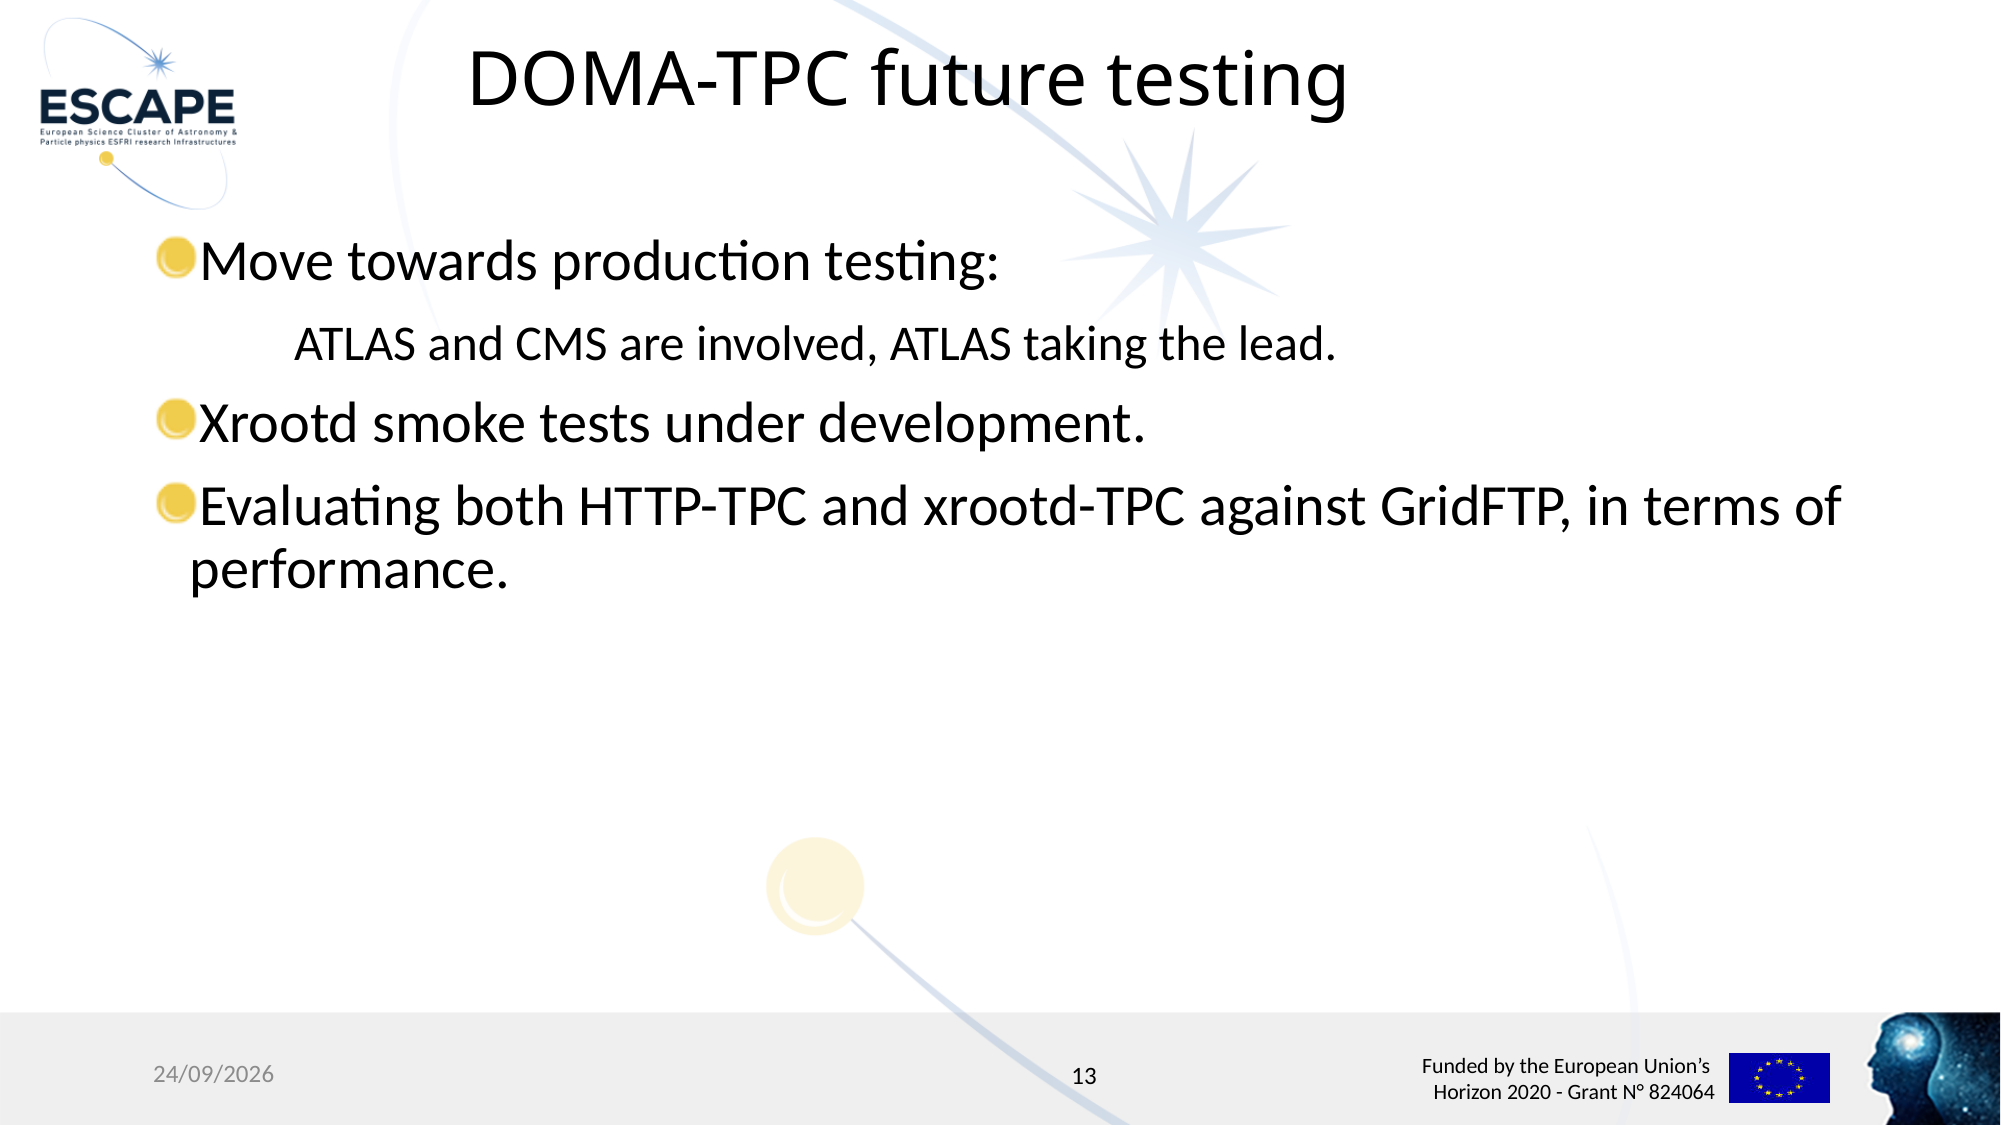

# DOMA-TPC future testing
Move towards production testing:
ATLAS and CMS are involved, ATLAS taking the lead.
Xrootd smoke tests under development.
Evaluating both HTTP-TPC and xrootd-TPC against GridFTP, in terms of performance.